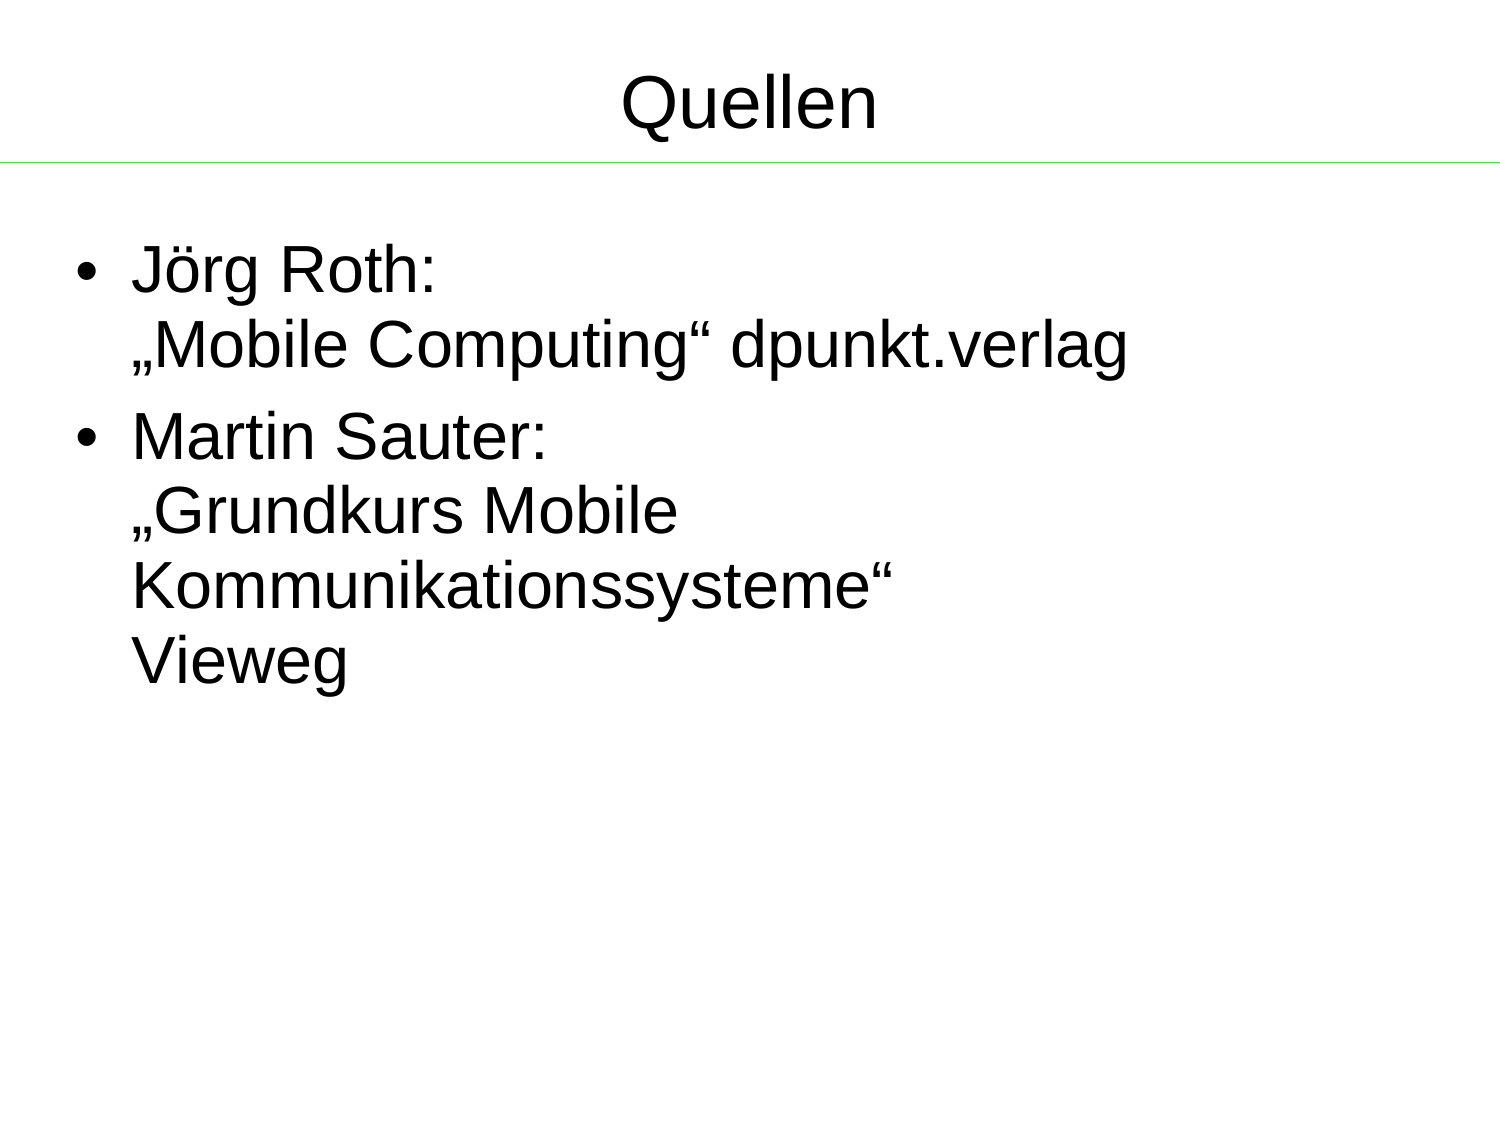

# Quellen
Jörg Roth:
„Mobile Computing“ dpunkt.verlag
Martin Sauter:
„Grundkurs Mobile Kommunikationssysteme“
Vieweg